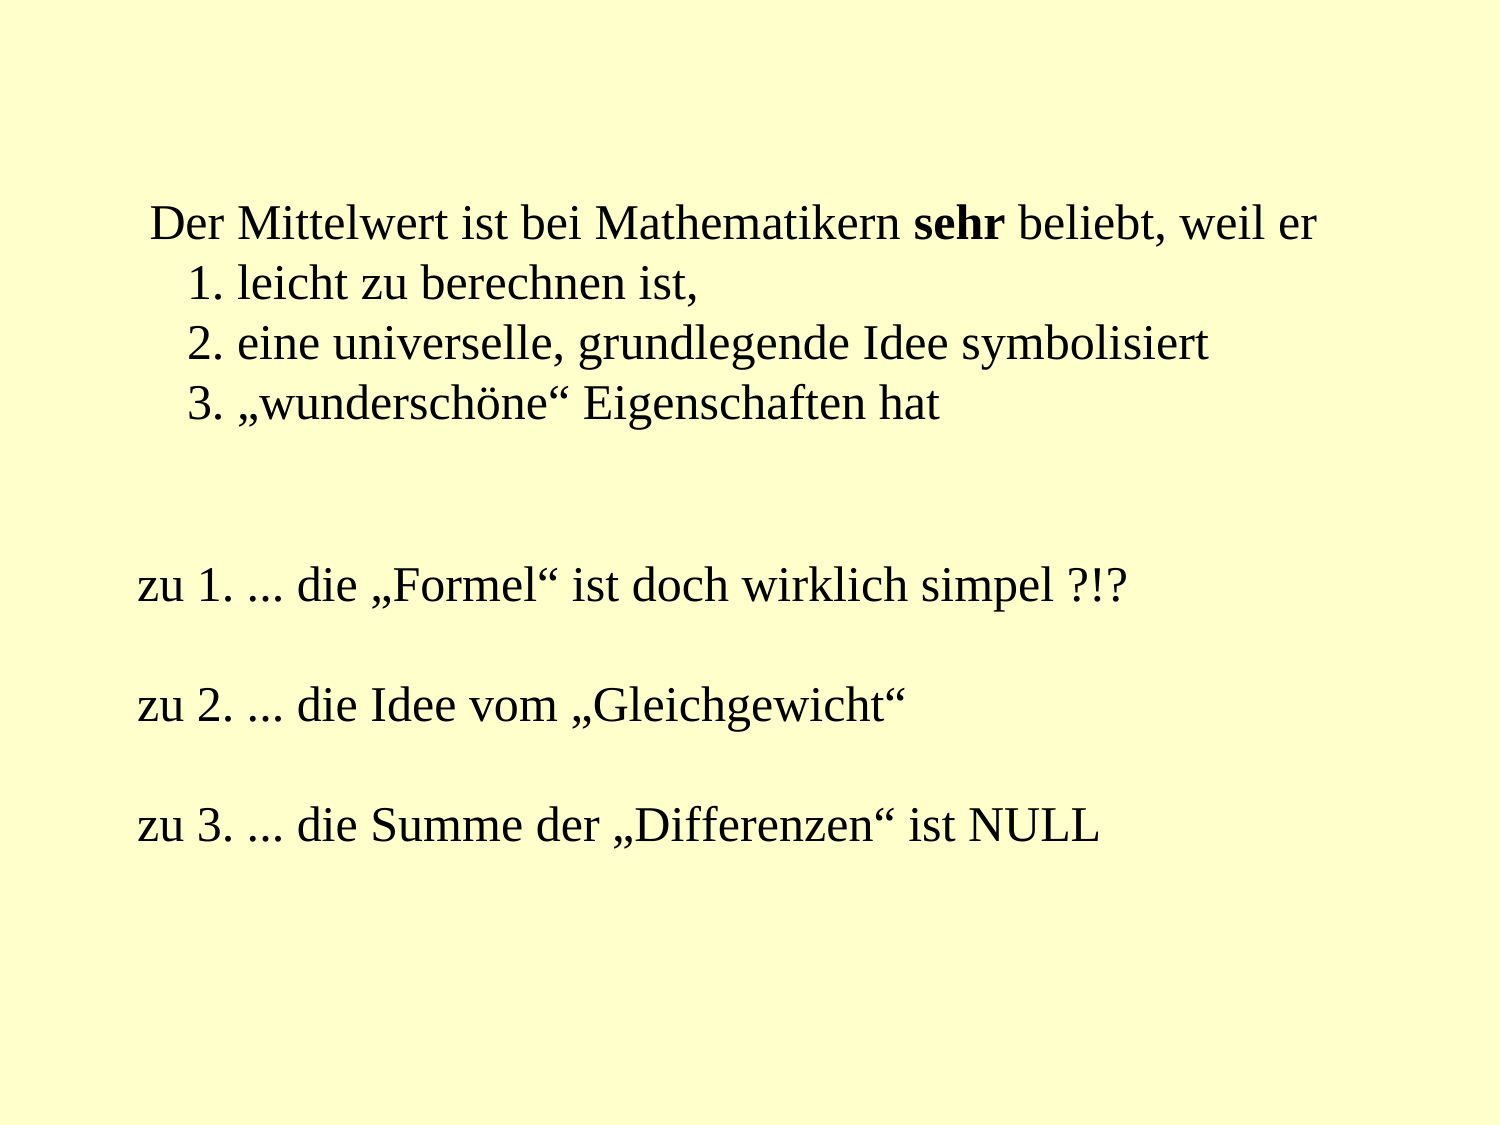

Der Mittelwert ist bei Mathematikern sehr beliebt, weil er
 1. leicht zu berechnen ist,
 2. eine universelle, grundlegende Idee symbolisiert
 3. „wunderschöne“ Eigenschaften hat
zu 1. ... die „Formel“ ist doch wirklich simpel ?!?
zu 2. ... die Idee vom „Gleichgewicht“
zu 3. ... die Summe der „Differenzen“ ist NULL